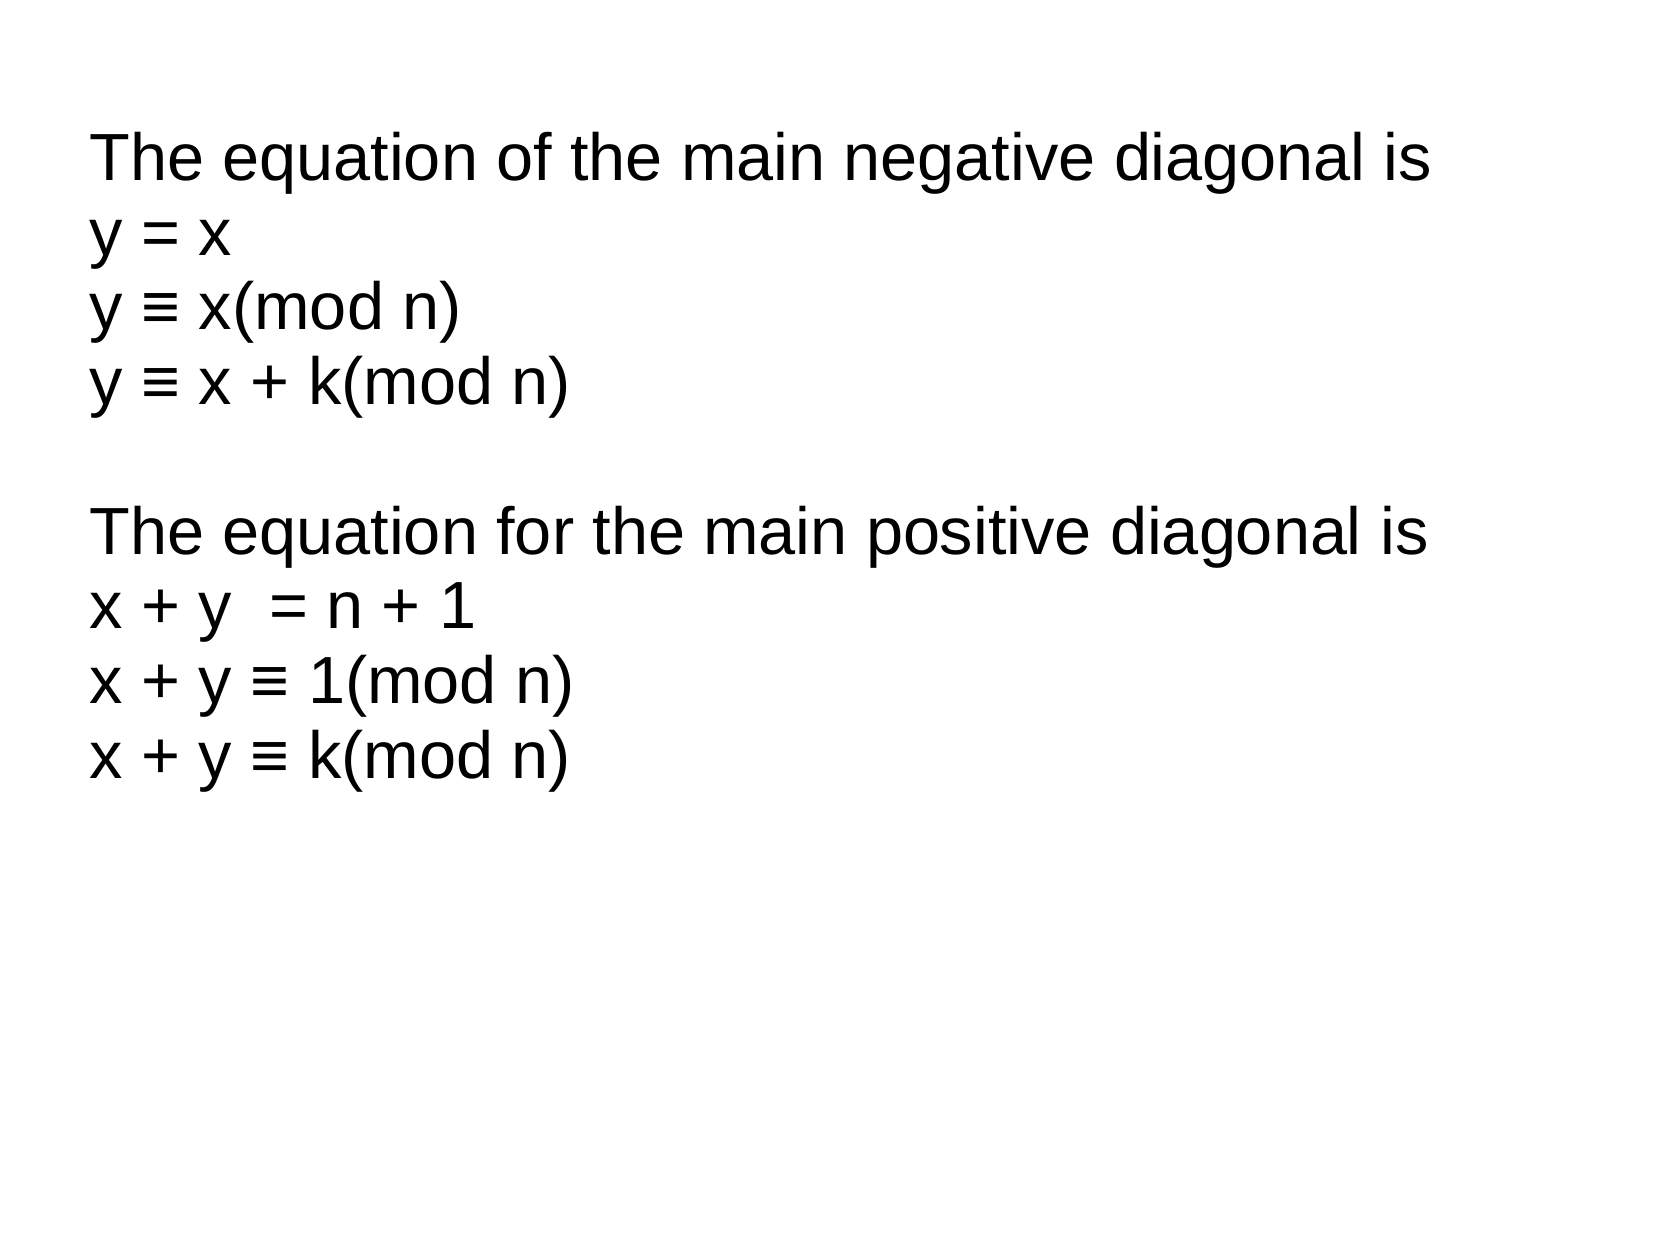

The equation of the main negative diagonal is
y = x
y ≡ x(mod n)
y ≡ x + k(mod n)
The equation for the main positive diagonal is
x + y = n + 1
x + y ≡ 1(mod n)
x + y ≡ k(mod n)